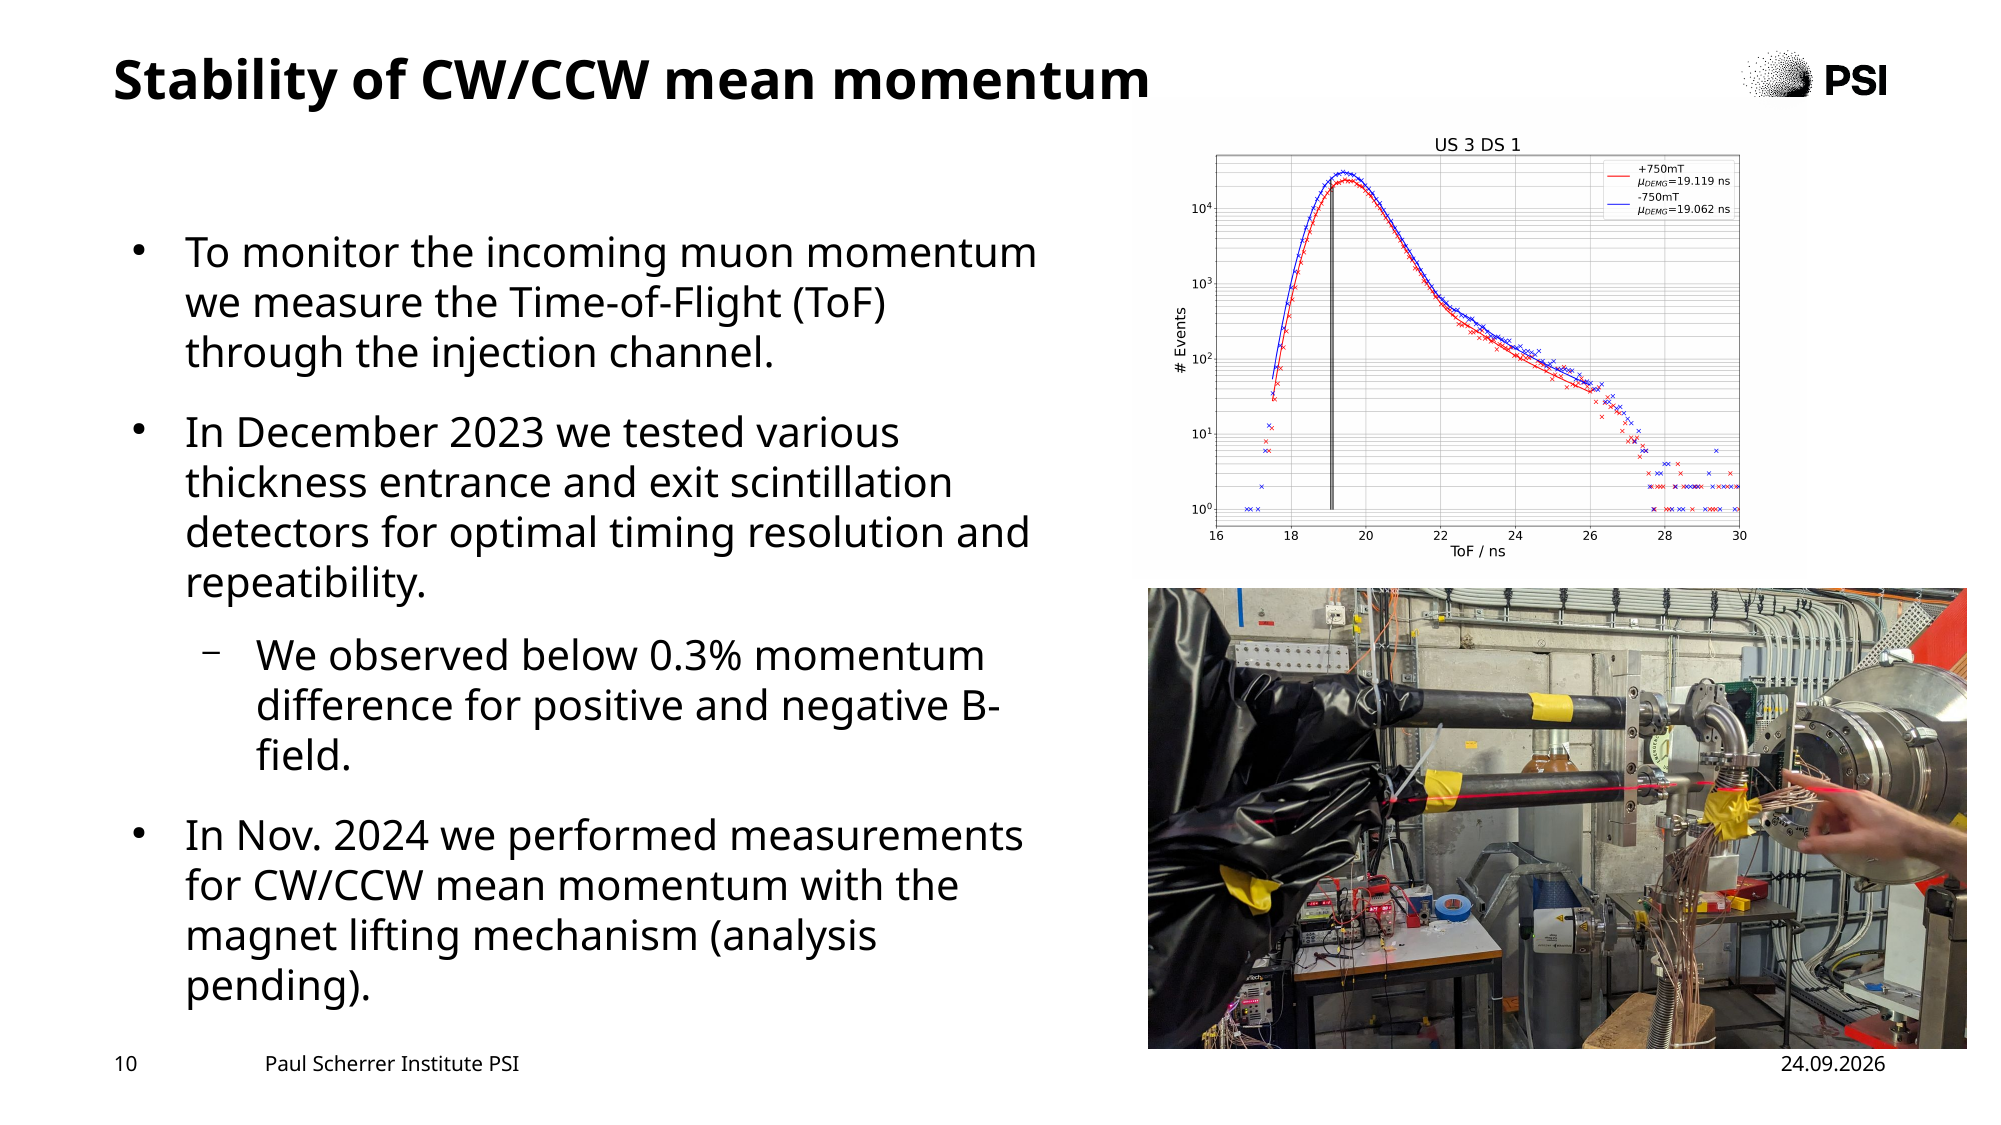

# Stability of CW/CCW mean momentum
To monitor the incoming muon momentum we measure the Time-of-Flight (ToF) through the injection channel.
In December 2023 we tested various thickness entrance and exit scintillation detectors for optimal timing resolution and repeatibility.
We observed below 0.3% momentum difference for positive and negative B-field.
In Nov. 2024 we performed measurements for CW/CCW mean momentum with the magnet lifting mechanism (analysis pending).
10
Paul Scherrer Institute PSI